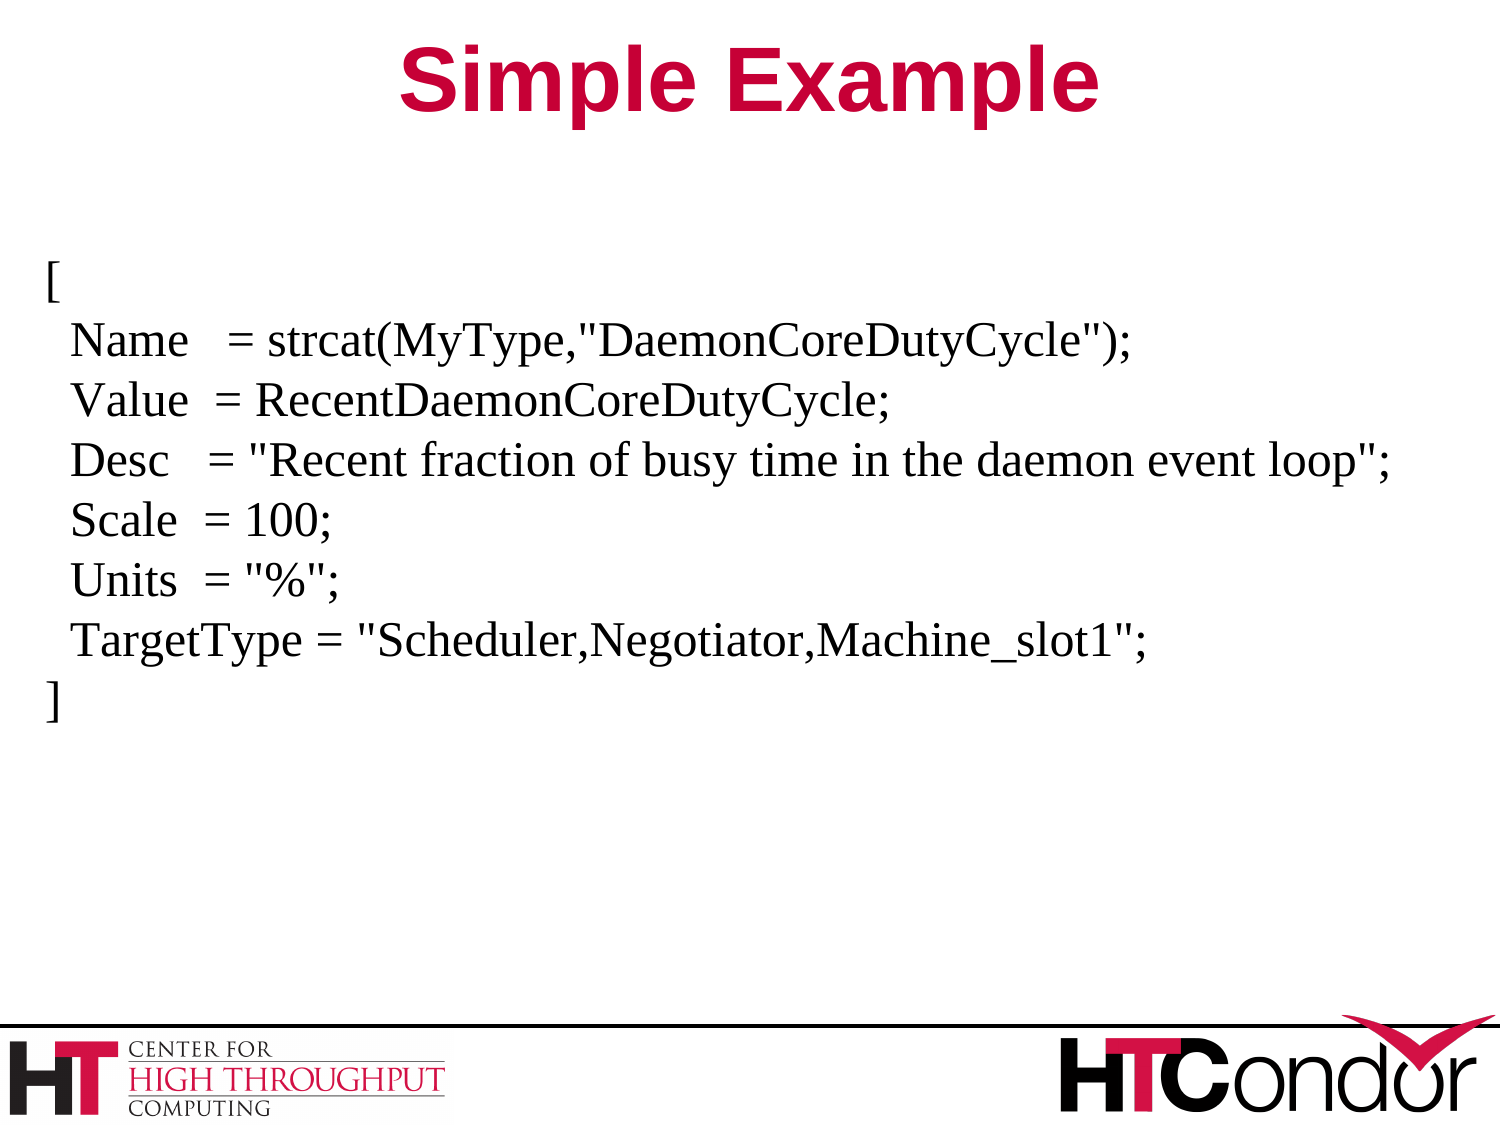

# Simple Example
[
 Name = strcat(MyType,"DaemonCoreDutyCycle");
 Value = RecentDaemonCoreDutyCycle;
 Desc = "Recent fraction of busy time in the daemon event loop";
 Scale = 100;
 Units = "%";
 TargetType = "Scheduler,Negotiator,Machine_slot1";
]